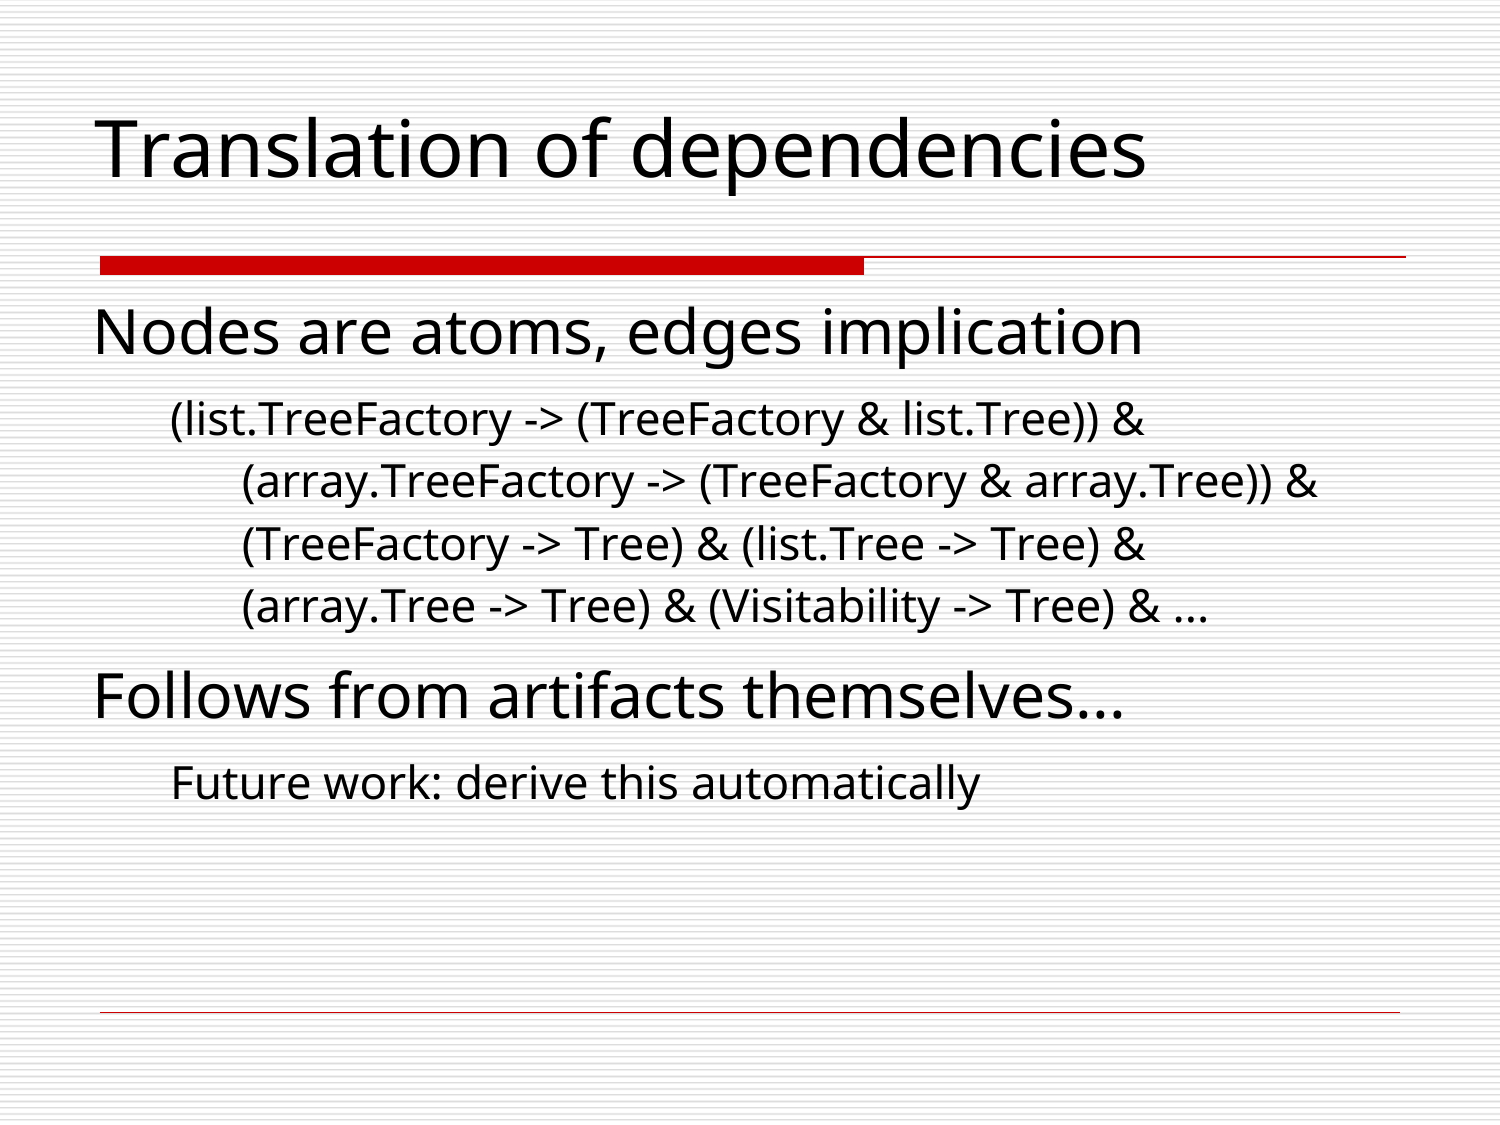

# Translation of dependencies
Nodes are atoms, edges implication
(list.TreeFactory -> (TreeFactory & list.Tree)) &
(array.TreeFactory -> (TreeFactory & array.Tree)) &
(TreeFactory -> Tree) & (list.Tree -> Tree) &
(array.Tree -> Tree) & (Visitability -> Tree) & ...
Follows from artifacts themselves...
Future work: derive this automatically